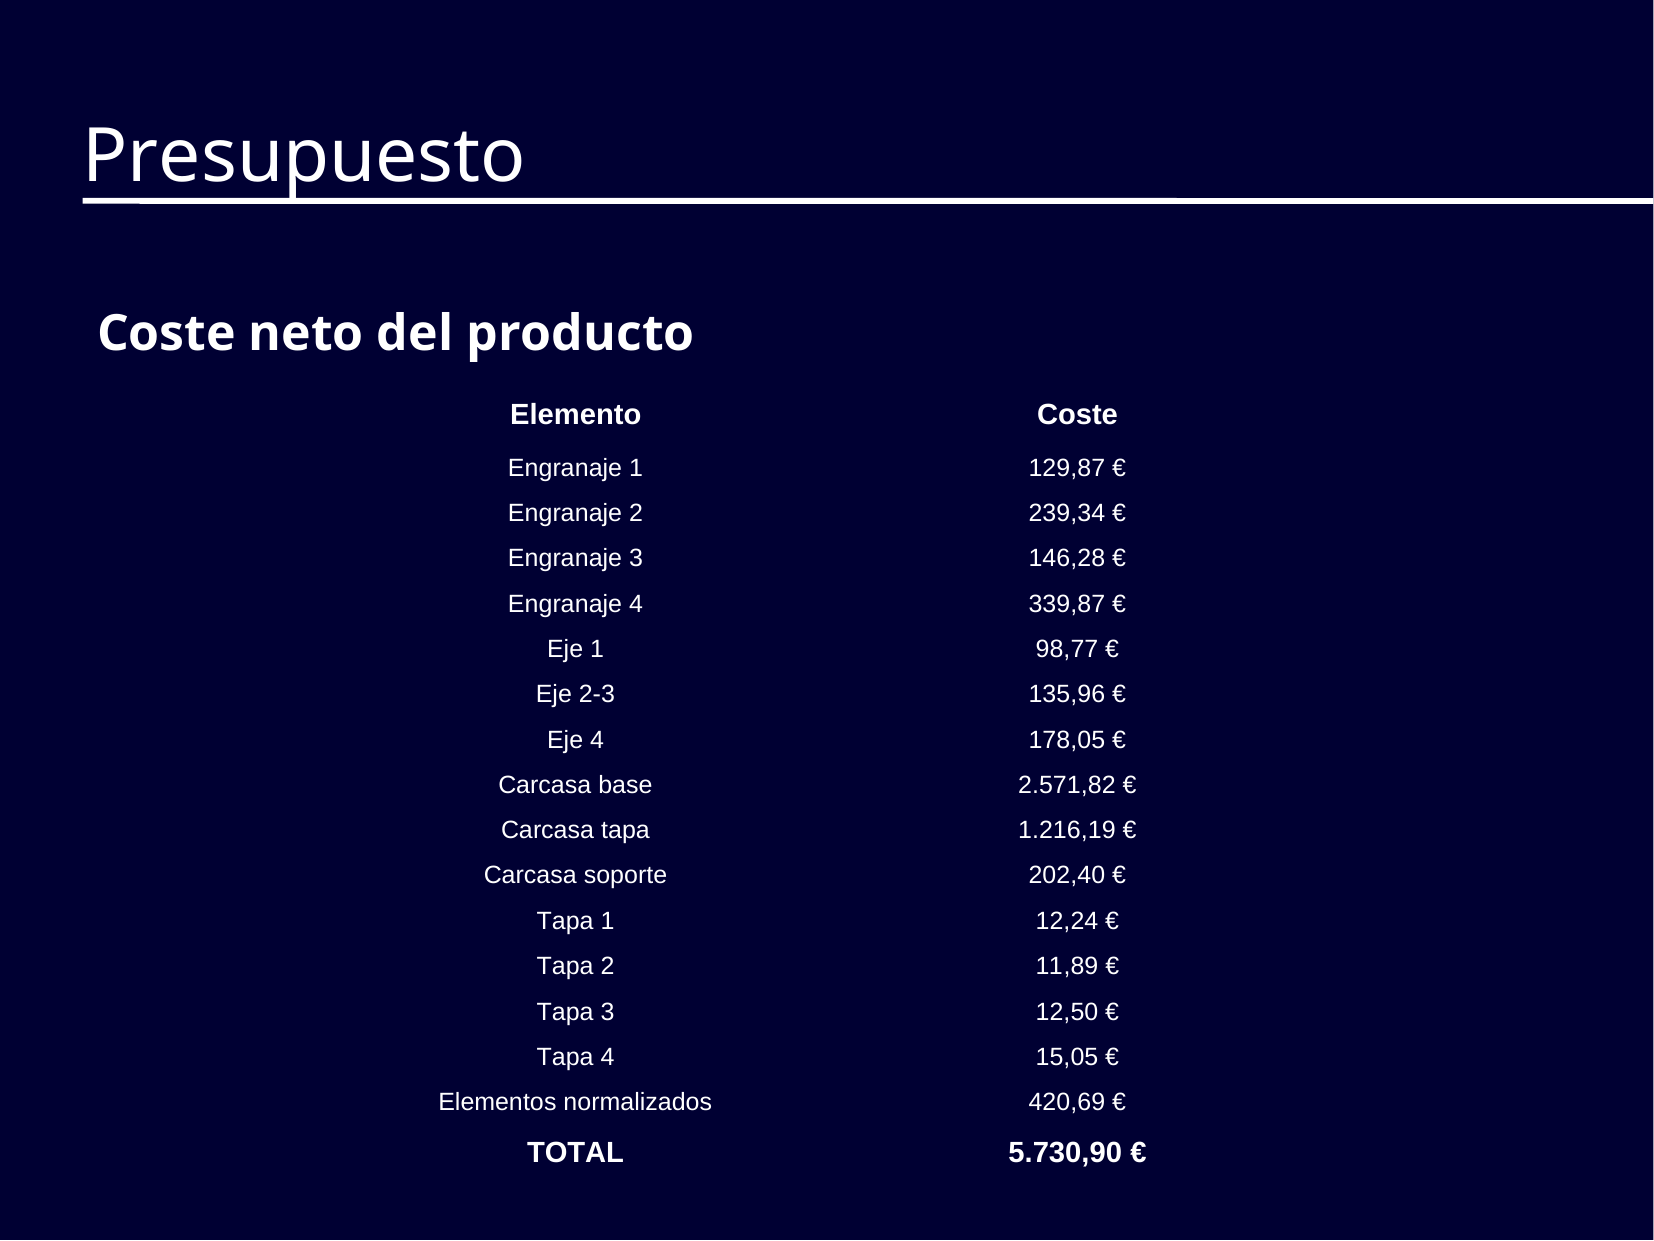

# Presupuesto
Coste neto del producto
| Elemento | Coste |
| --- | --- |
| Engranaje 1 | 129,87 € |
| Engranaje 2 | 239,34 € |
| Engranaje 3 | 146,28 € |
| Engranaje 4 | 339,87 € |
| Eje 1 | 98,77 € |
| Eje 2-3 | 135,96 € |
| Eje 4 | 178,05 € |
| Carcasa base | 2.571,82 € |
| Carcasa tapa | 1.216,19 € |
| Carcasa soporte | 202,40 € |
| Tapa 1 | 12,24 € |
| Tapa 2 | 11,89 € |
| Tapa 3 | 12,50 € |
| Tapa 4 | 15,05 € |
| Elementos normalizados | 420,69 € |
| TOTAL | 5.730,90 € |